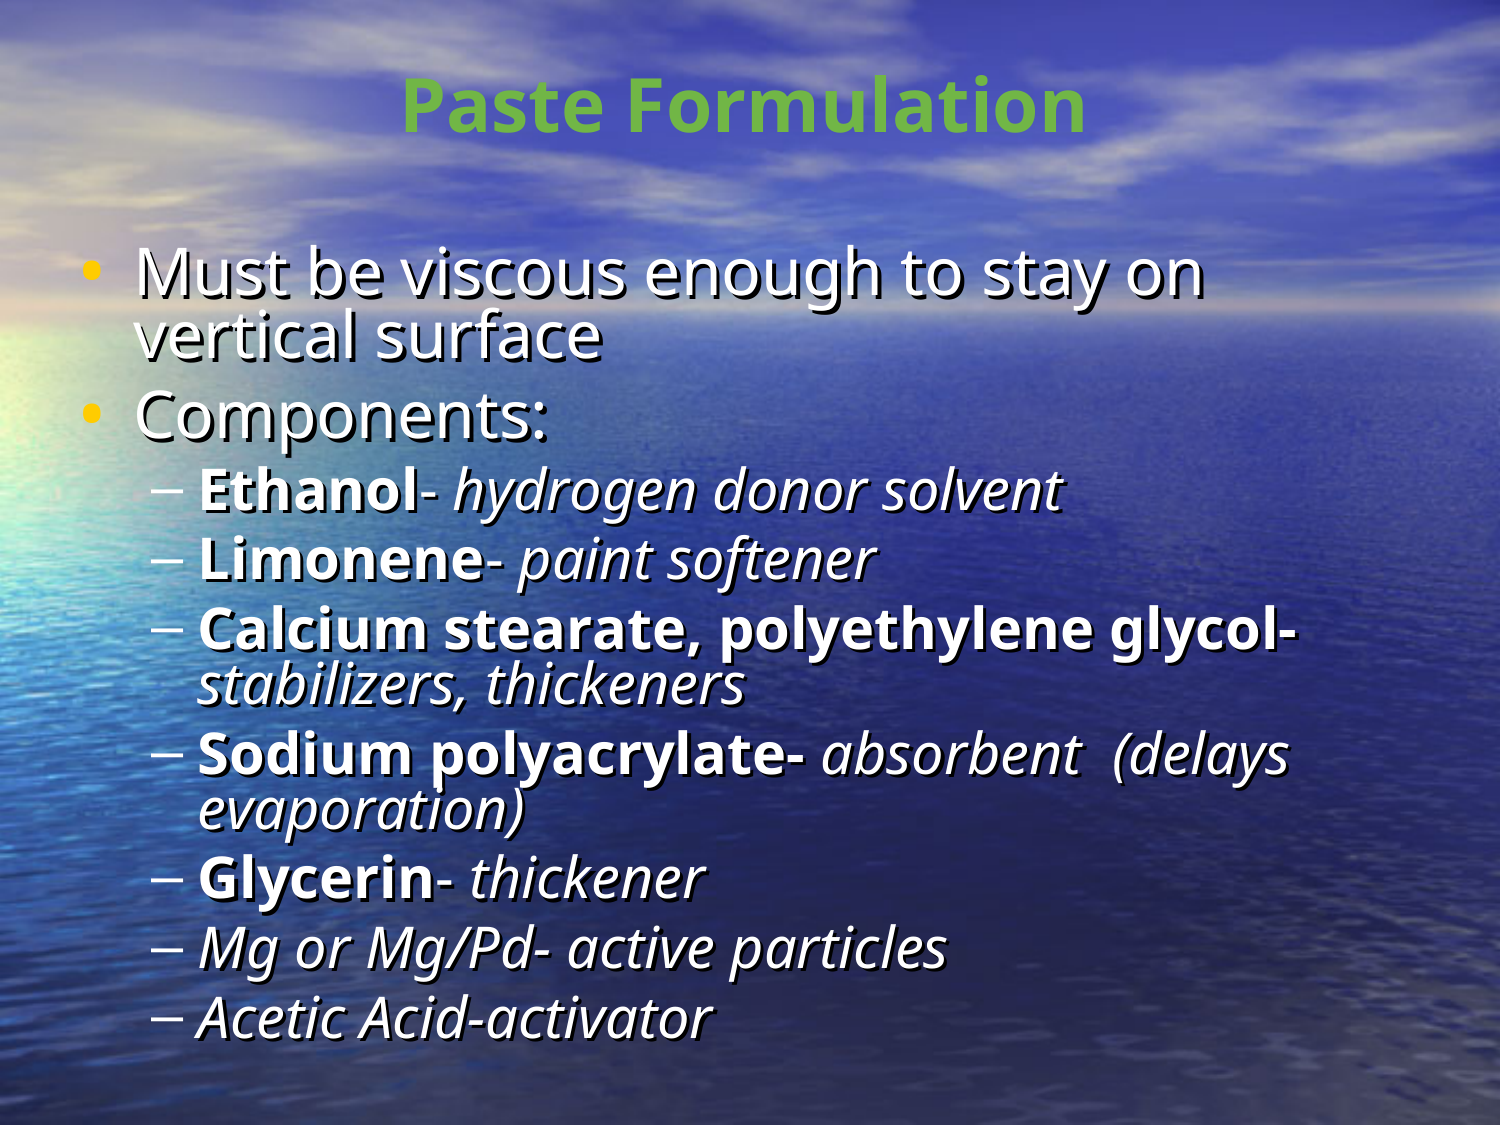

Paste Formulation
# Must be viscous enough to stay on vertical surface
Components:
Ethanol- hydrogen donor solvent
Limonene- paint softener
Calcium stearate, polyethylene glycol- stabilizers, thickeners
Sodium polyacrylate- absorbent (delays evaporation)
Glycerin- thickener
Mg or Mg/Pd- active particles
Acetic Acid-activator